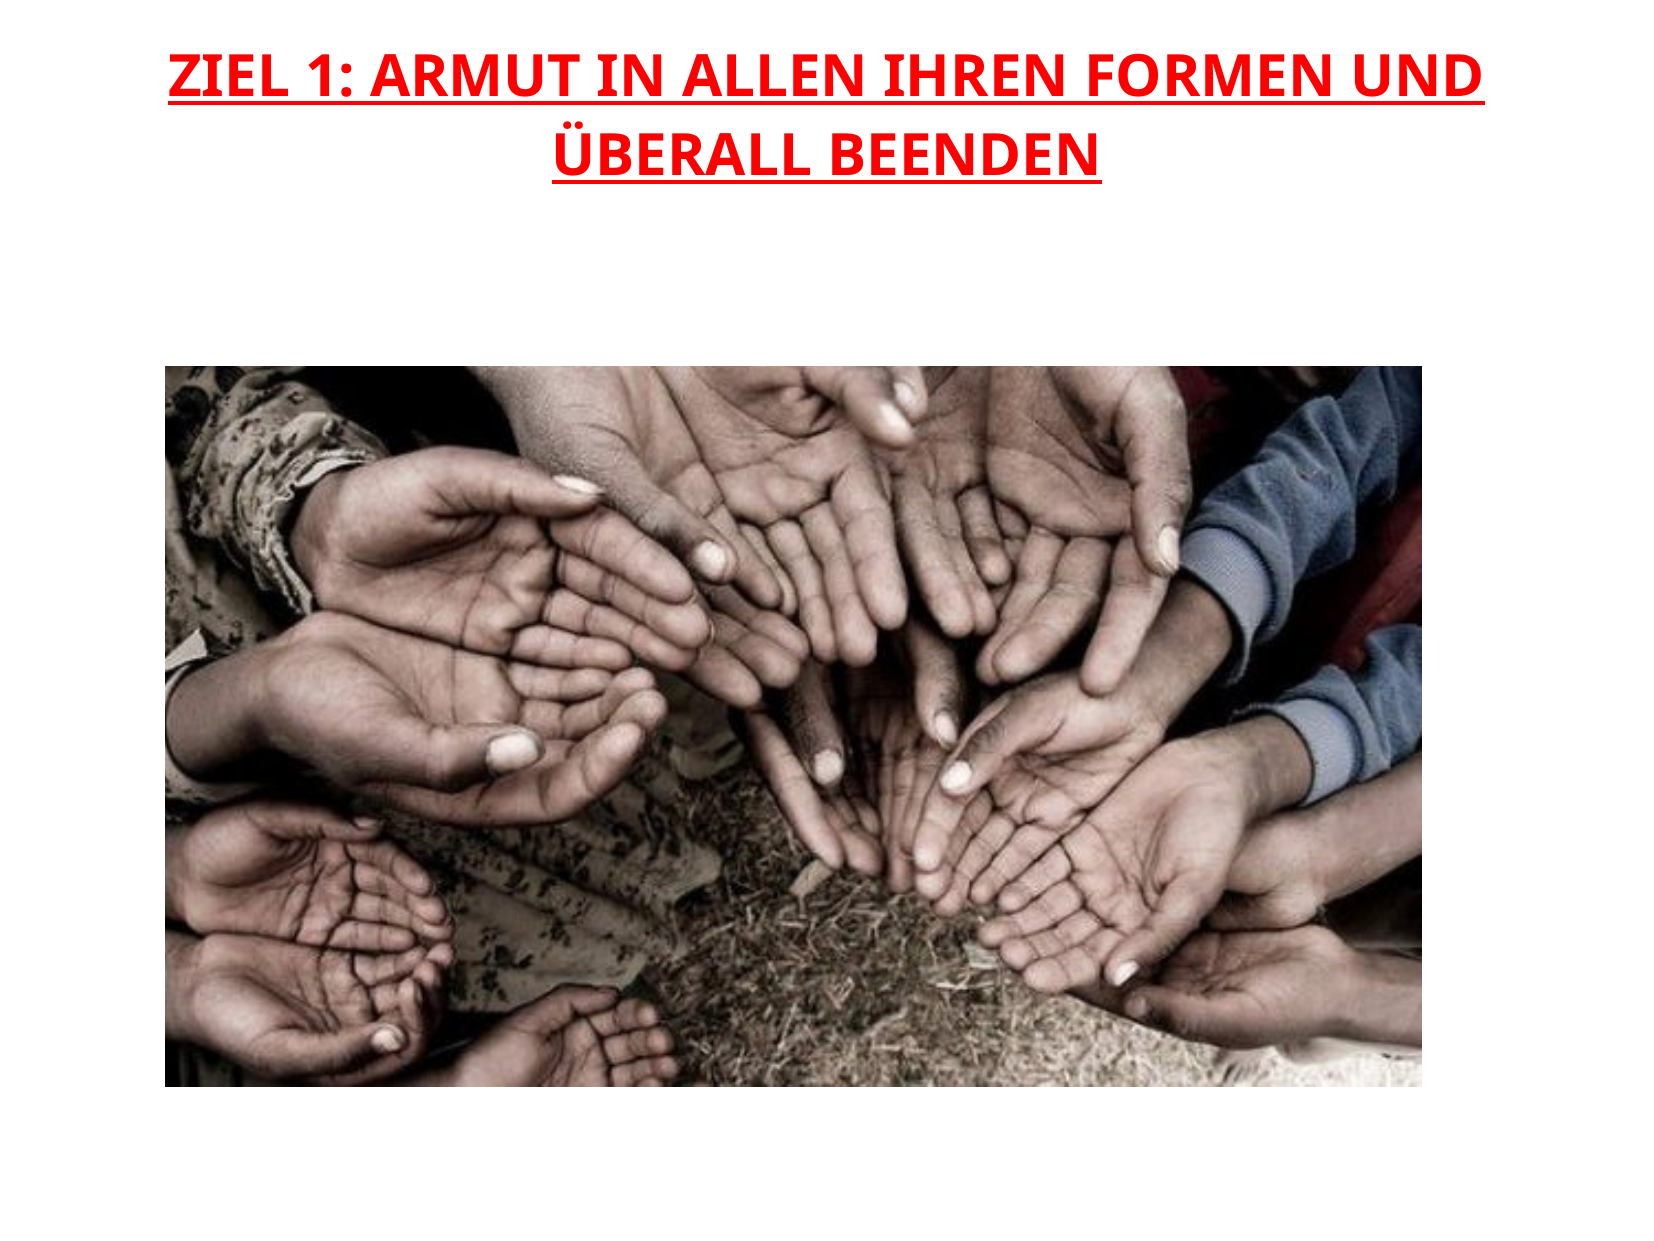

# ZIEL 1: ARMUT IN ALLEN IHREN FORMEN UND ÜBERALL BEENDEN